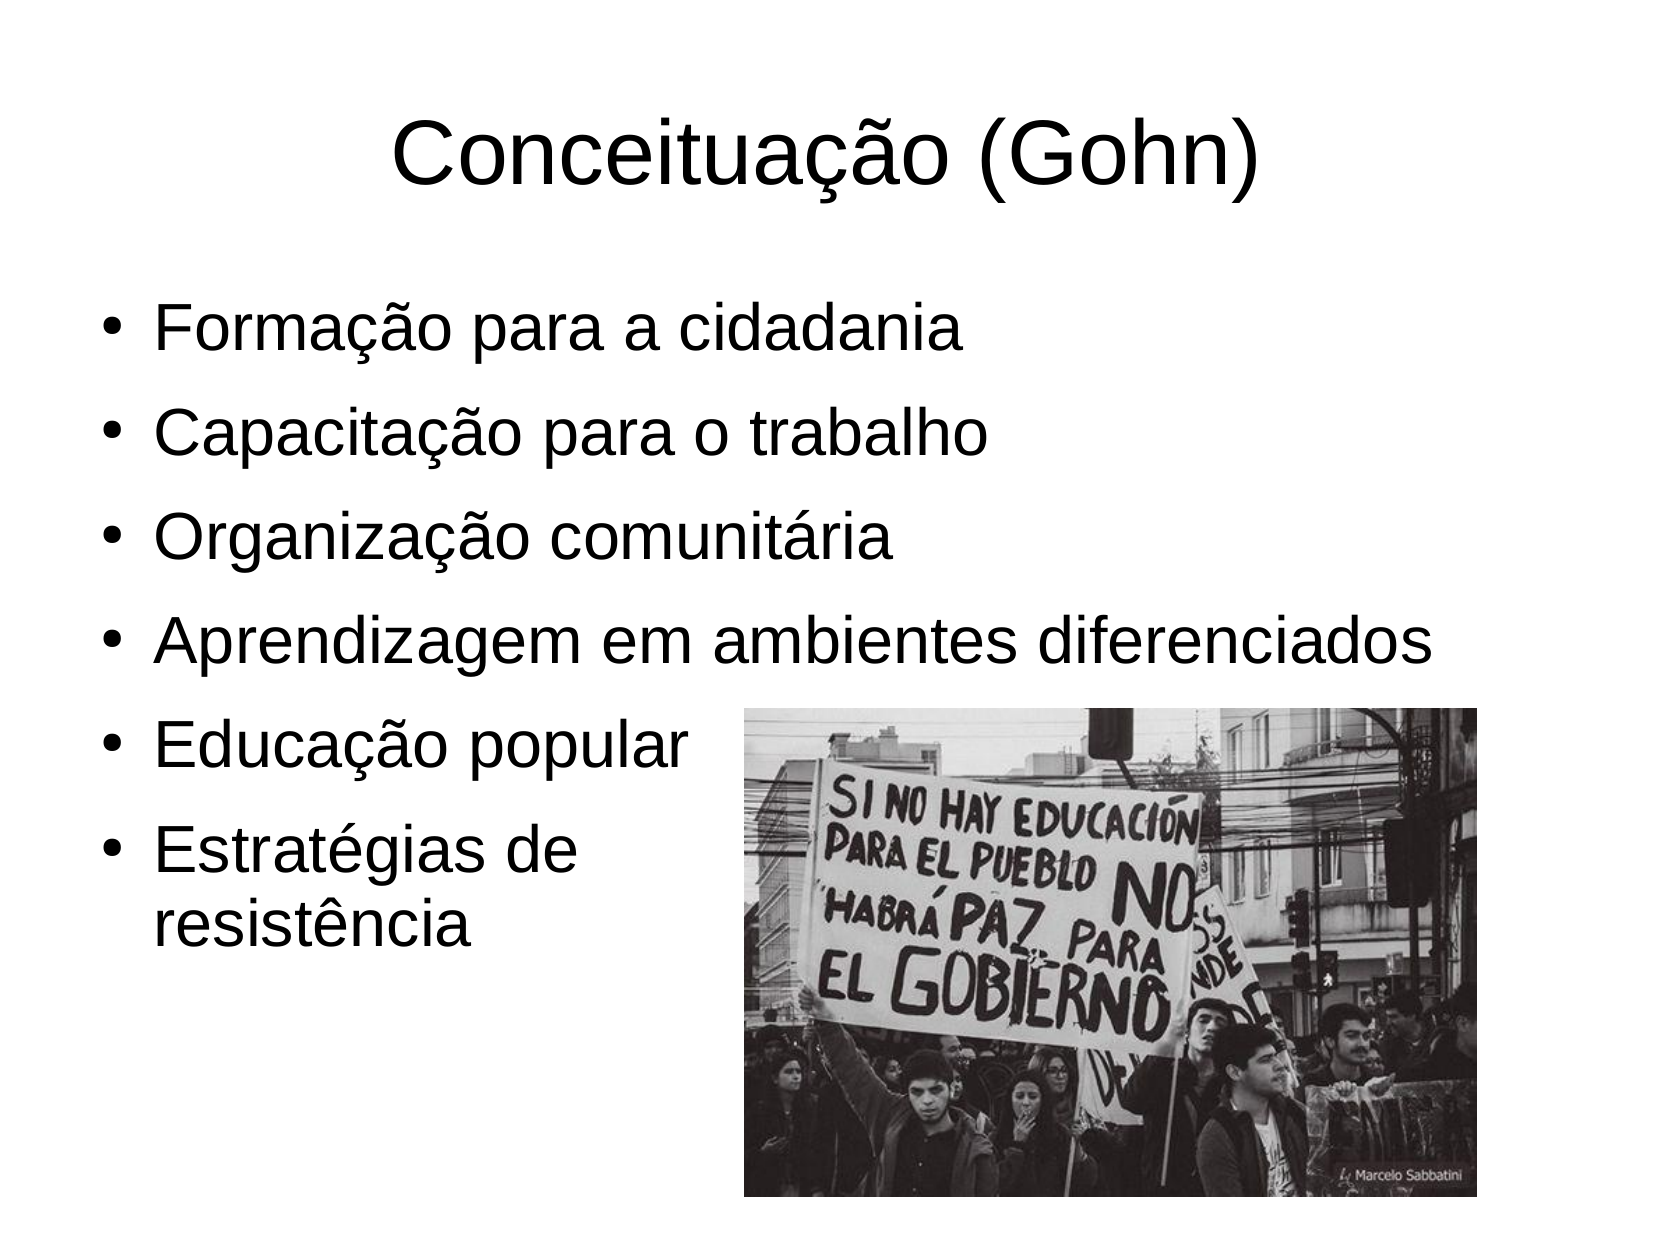

# Conceituação (Gohn)
Formação para a cidadania
Capacitação para o trabalho
Organização comunitária
Aprendizagem em ambientes diferenciados
Educação popular
Estratégias de
resistência